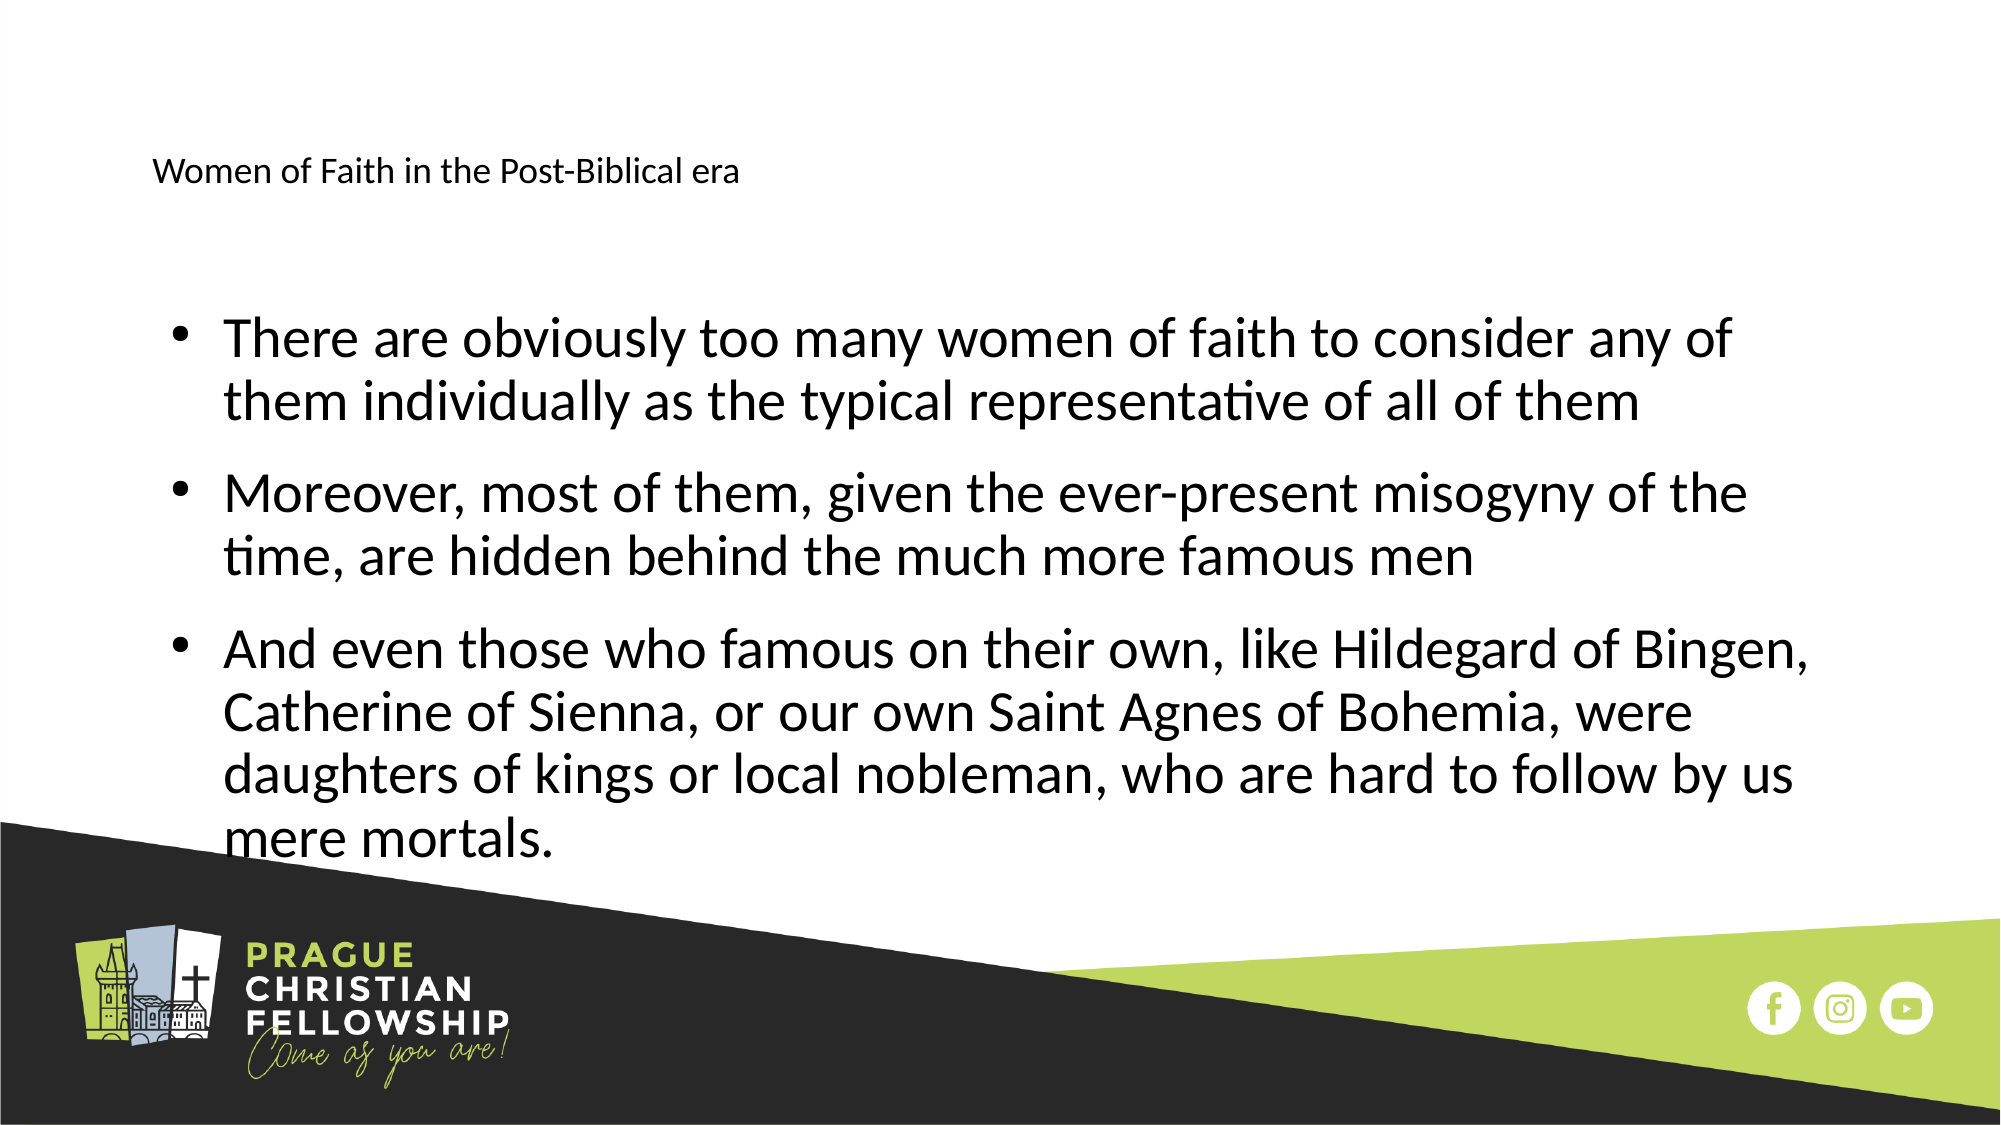

# Women of Faith in the Post-Biblical era
There are obviously too many women of faith to consider any of them individually as the typical representative of all of them
Moreover, most of them, given the ever-present misogyny of the time, are hidden behind the much more famous men
And even those who famous on their own, like Hildegard of Bingen, Catherine of Sienna, or our own Saint Agnes of Bohemia, were daughters of kings or local nobleman, who are hard to follow by us mere mortals.